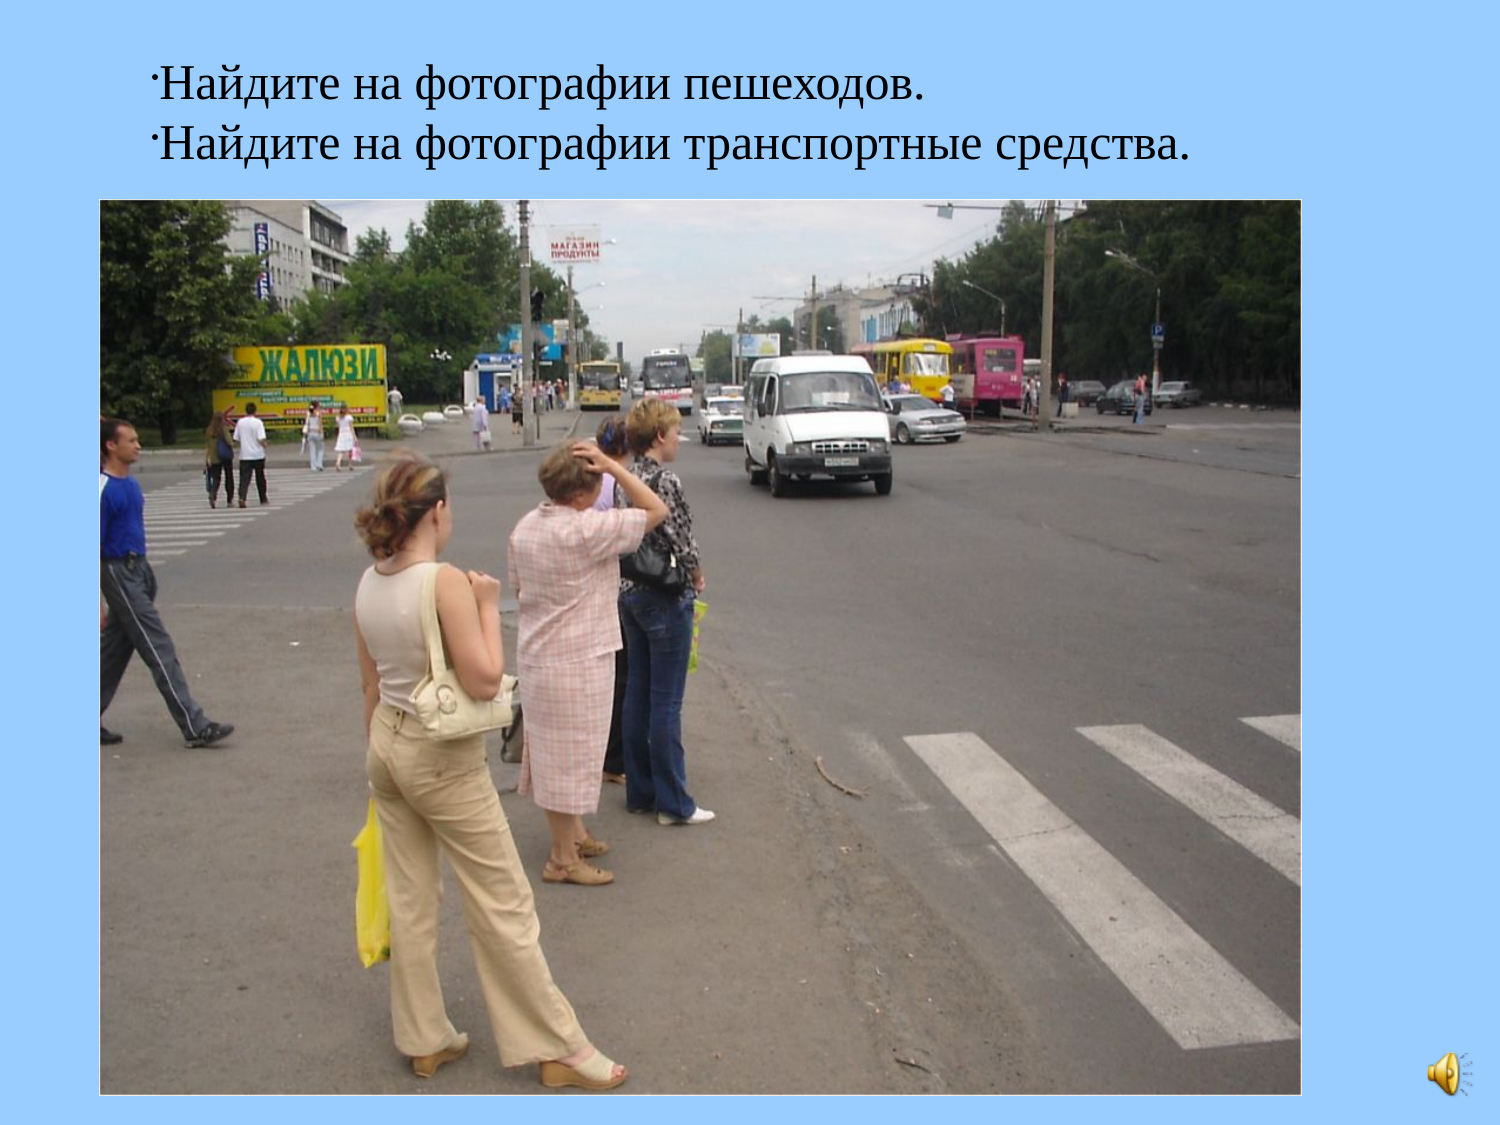

Найдите на фотографии пешеходов.
Найдите на фотографии транспортные средства.